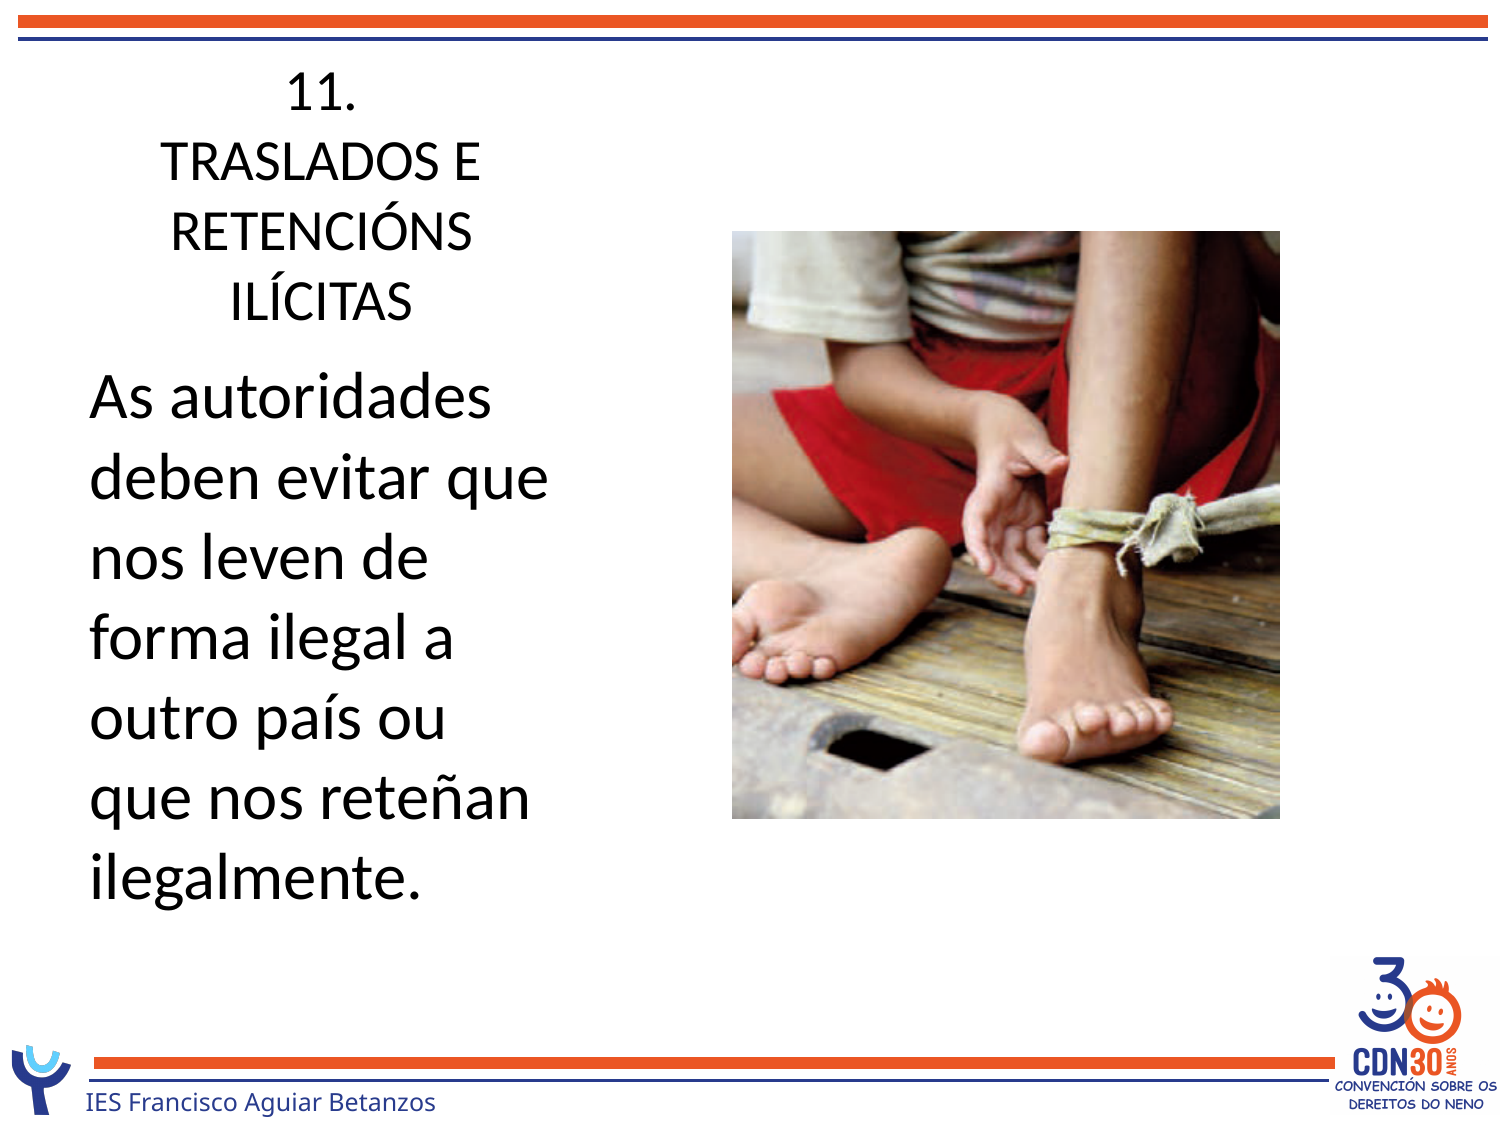

# 11. TRASLADOS E RETENCIÓNS ILÍCITAS
As autoridades deben evitar que nos leven de forma ilegal a outro país ou que nos reteñan ilegalmente.